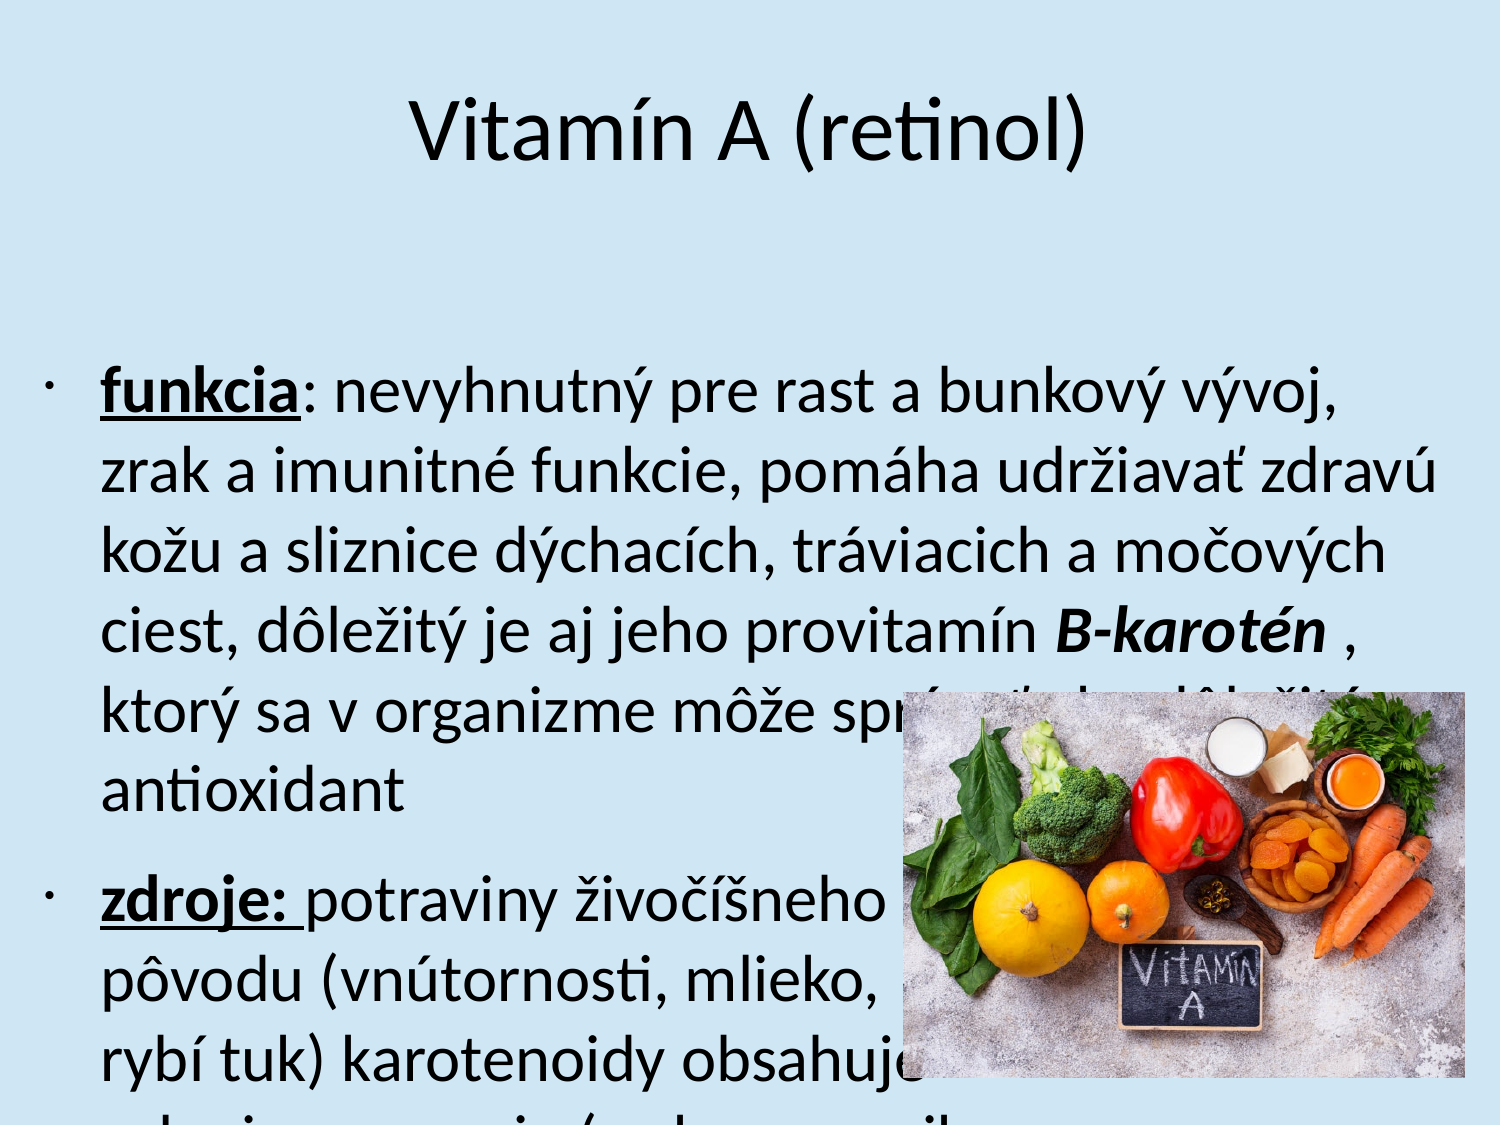

# Vitamín A (retinol)
funkcia: nevyhnutný pre rast a bunkový vývoj, zrak a imunitné funkcie, pomáha udržiavať zdravú kožu a sliznice dýchacích, tráviacich a močových ciest, dôležitý je aj jeho provitamín Β-karotén , ktorý sa v organizme môže správať ako dôležitý antioxidant
zdroje: potraviny živočíšneho
pôvodu (vnútornosti, mlieko,
rybí tuk) karotenoidy obsahuje
zelenina a ovocie (mrkva, paprika,
paradajky, marhule, broskyne)